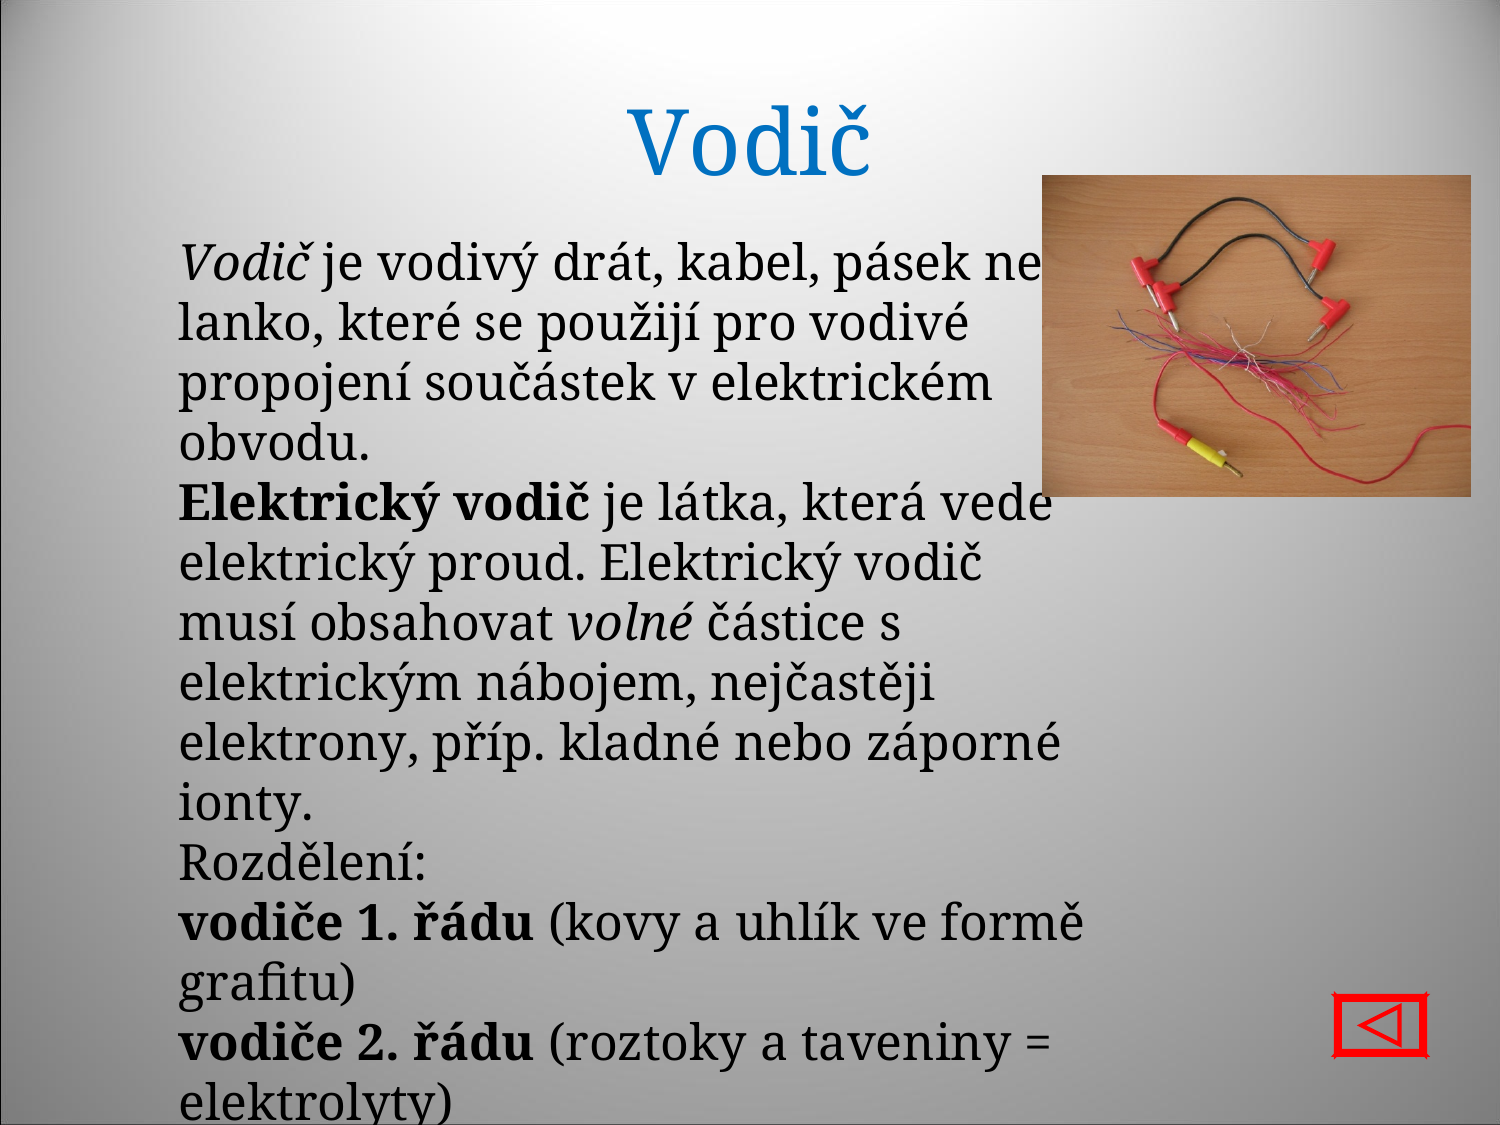

# Vodič
Vodič je vodivý drát, kabel, pásek nebo lanko, které se použijí pro vodivé propojení součástek v elektrickém obvodu.
Elektrický vodič je látka, která vede elektrický proud. Elektrický vodič musí obsahovat volné částice s elektrickým nábojem, nejčastěji elektrony, příp. kladné nebo záporné ionty.
Rozdělení:
vodiče 1. řádu (kovy a uhlík ve formě grafitu)
vodiče 2. řádu (roztoky a taveniny = elektrolyty)